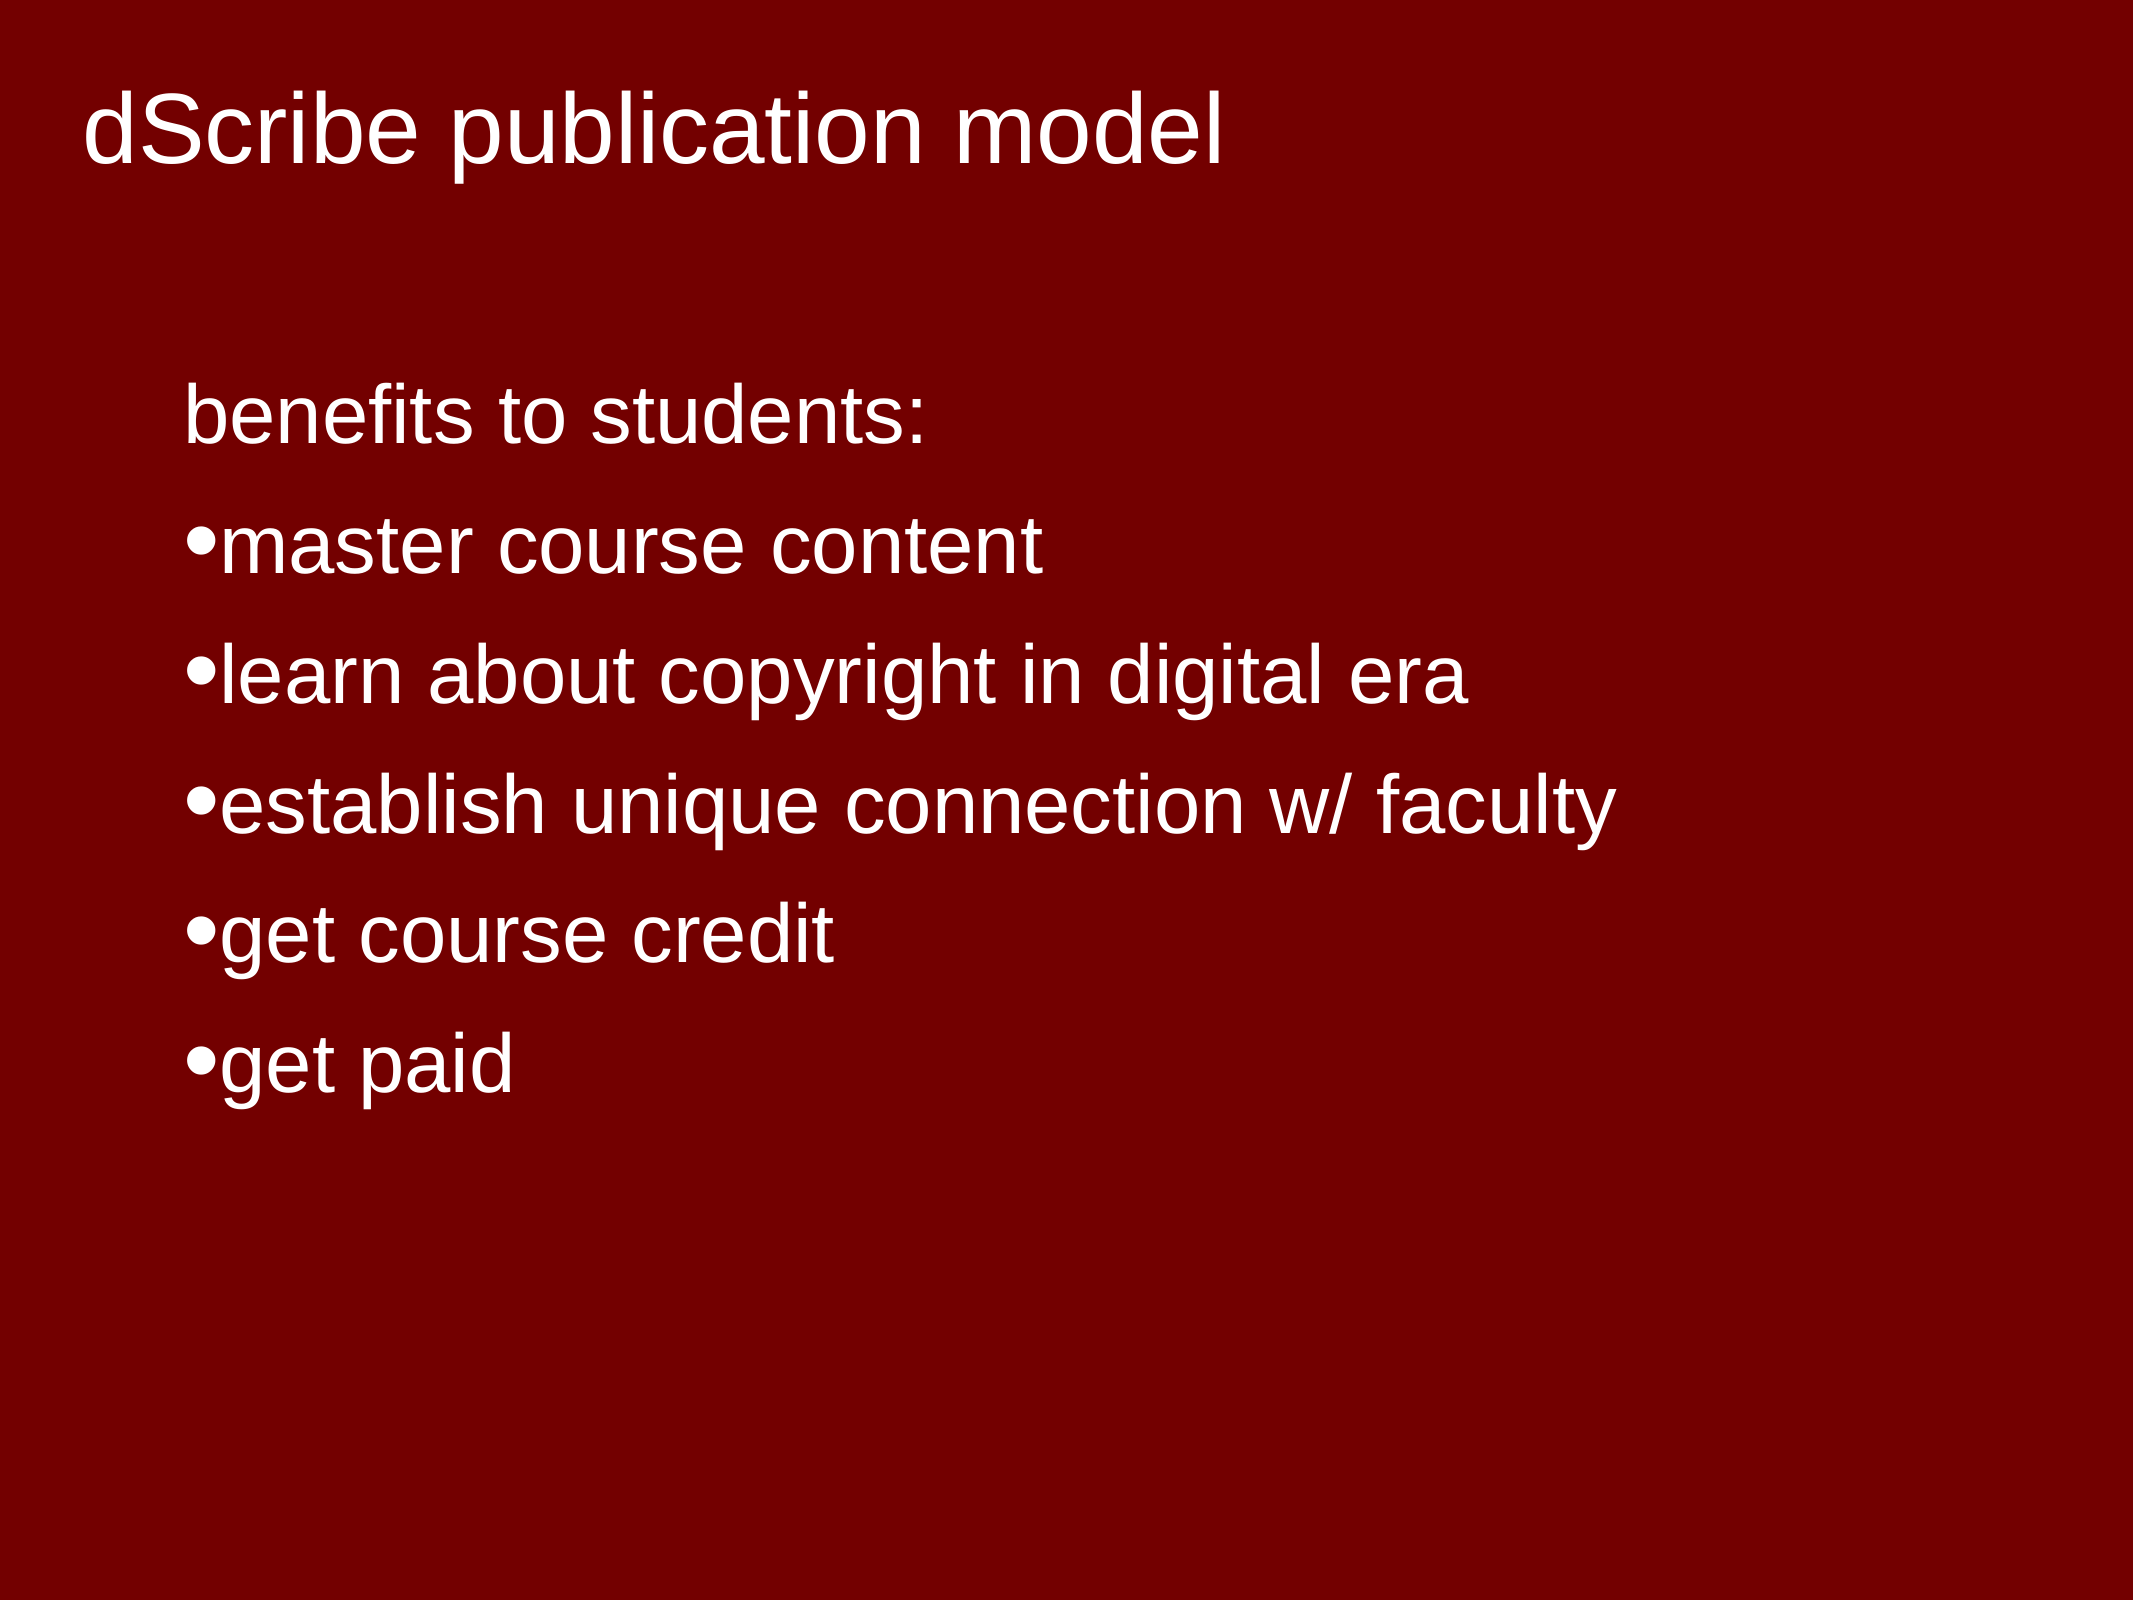

dScribe publication model
benefits to students:
master course content
learn about copyright in digital era
establish unique connection w/ faculty
get course credit
get paid